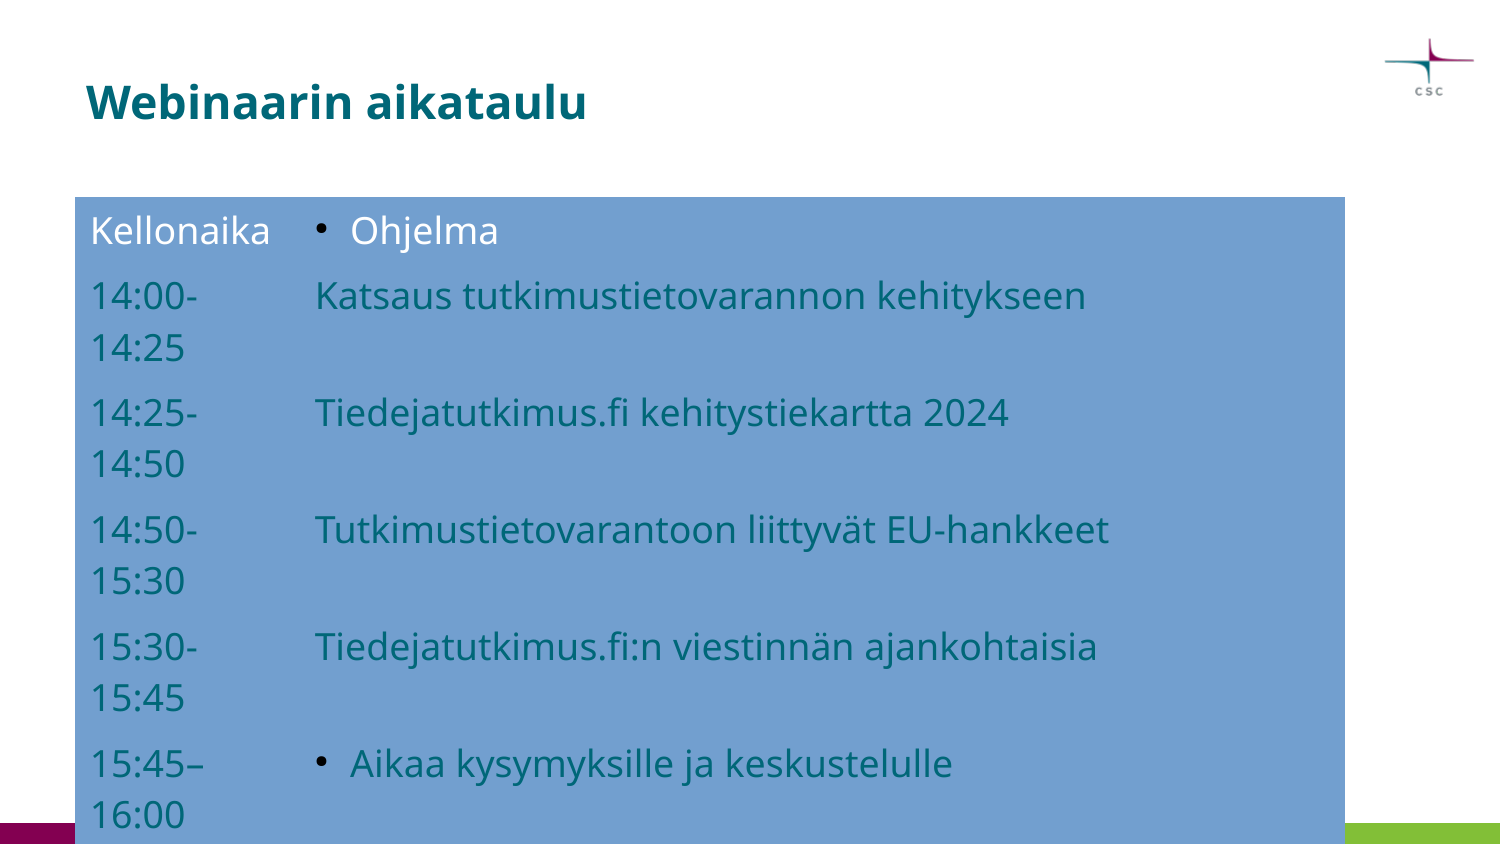

# Webinaarin aikataulu
| Kellonaika | Ohjelma |
| --- | --- |
| 14:00-14:25 | Katsaus tutkimustietovarannon kehitykseen |
| 14:25-14:50 | Tiedejatutkimus.fi kehitystiekartta 2024 |
| 14:50-15:30 | Tutkimustietovarantoon liittyvät EU-hankkeet |
| 15:30-15:45 | Tiedejatutkimus.fi:n viestinnän ajankohtaisia |
| 15:45–16:00 | Aikaa kysymyksille ja keskustelulle |